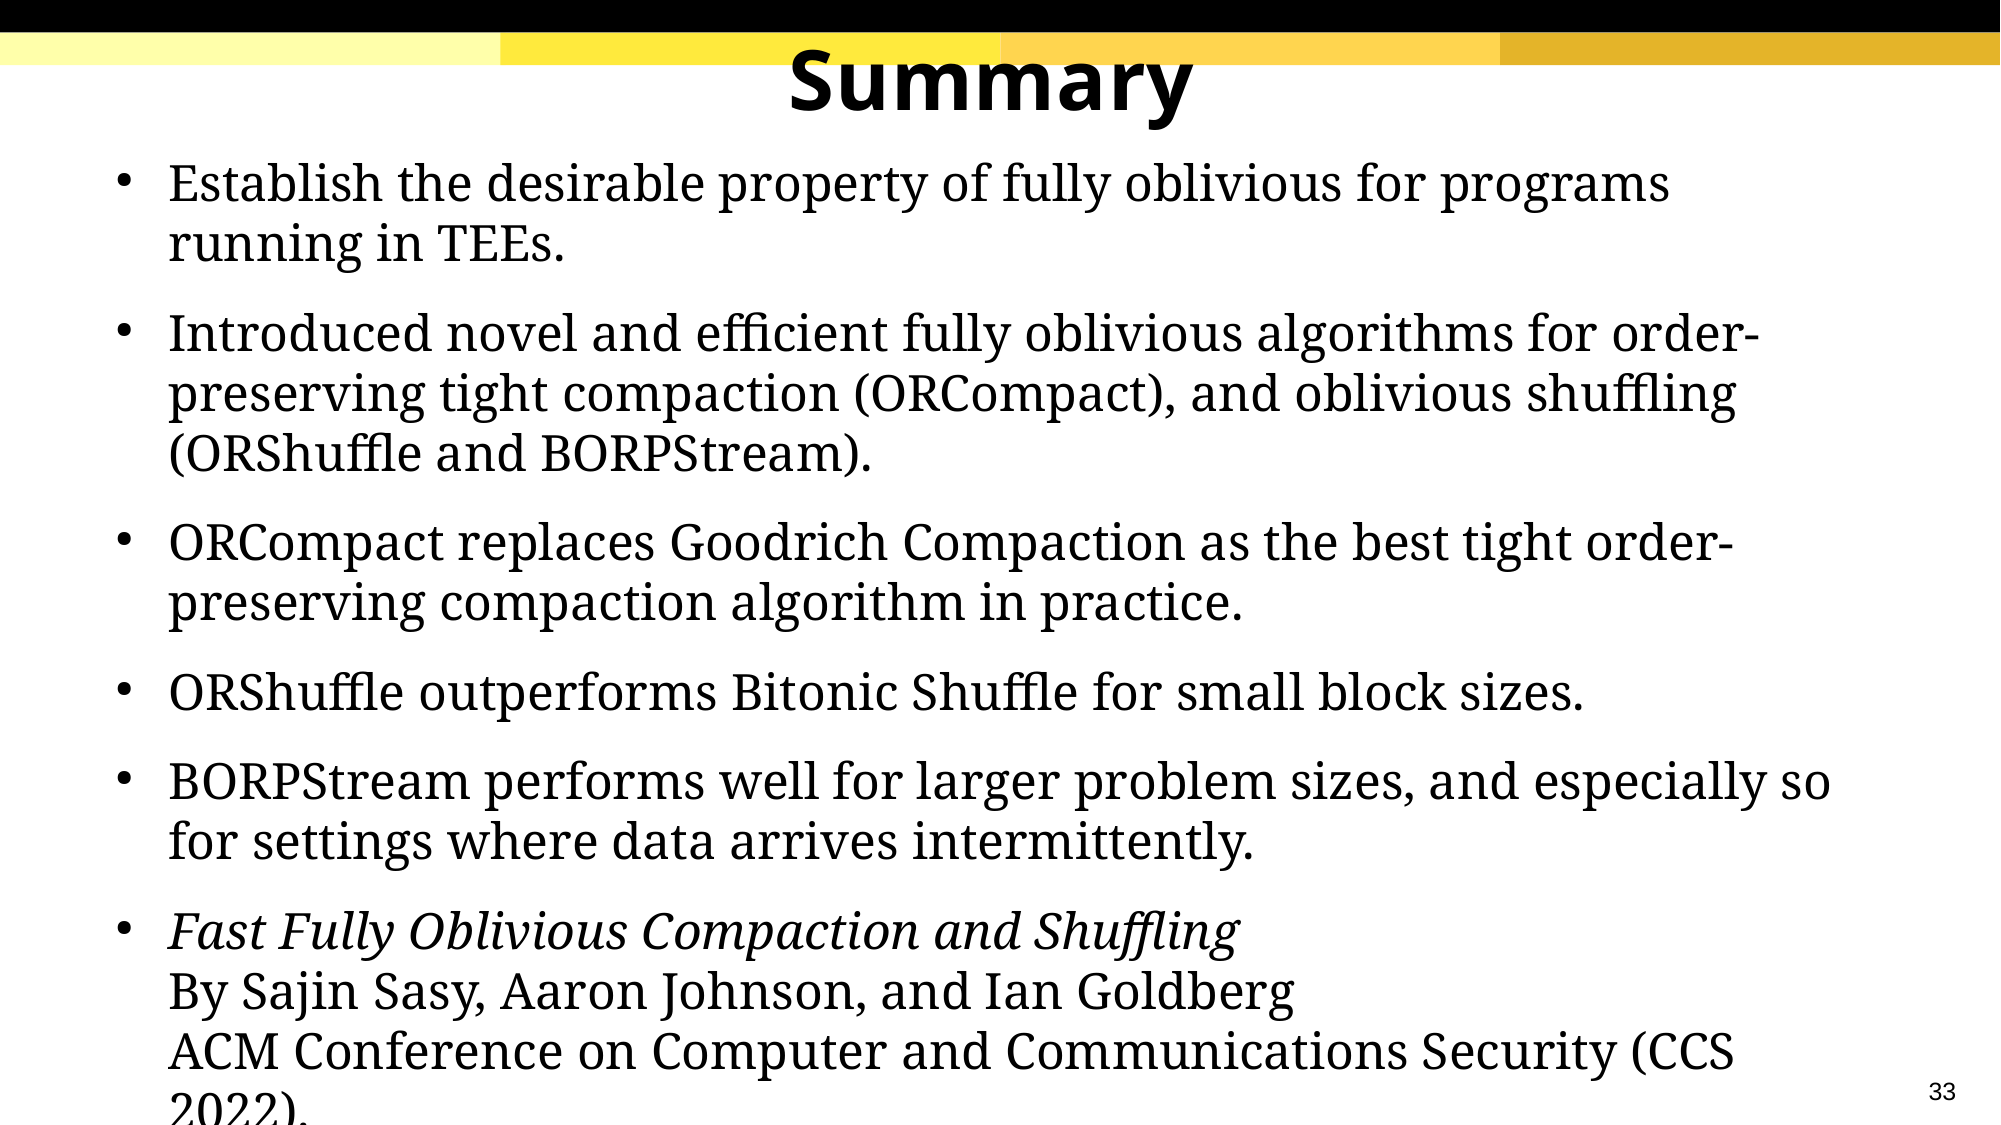

# Summary
Establish the desirable property of fully oblivious for programs running in TEEs.
Introduced novel and efficient fully oblivious algorithms for order-preserving tight compaction (ORCompact), and oblivious shuffling (ORShuffle and BORPStream).
ORCompact replaces Goodrich Compaction as the best tight order-preserving compaction algorithm in practice.
ORShuffle outperforms Bitonic Shuffle for small block sizes.
BORPStream performs well for larger problem sizes, and especially so for settings where data arrives intermittently.
Fast Fully Oblivious Compaction and Shuffling
By Sajin Sasy, Aaron Johnson, and Ian Goldberg
ACM Conference on Computer and Communications Security (CCS 2022).
33